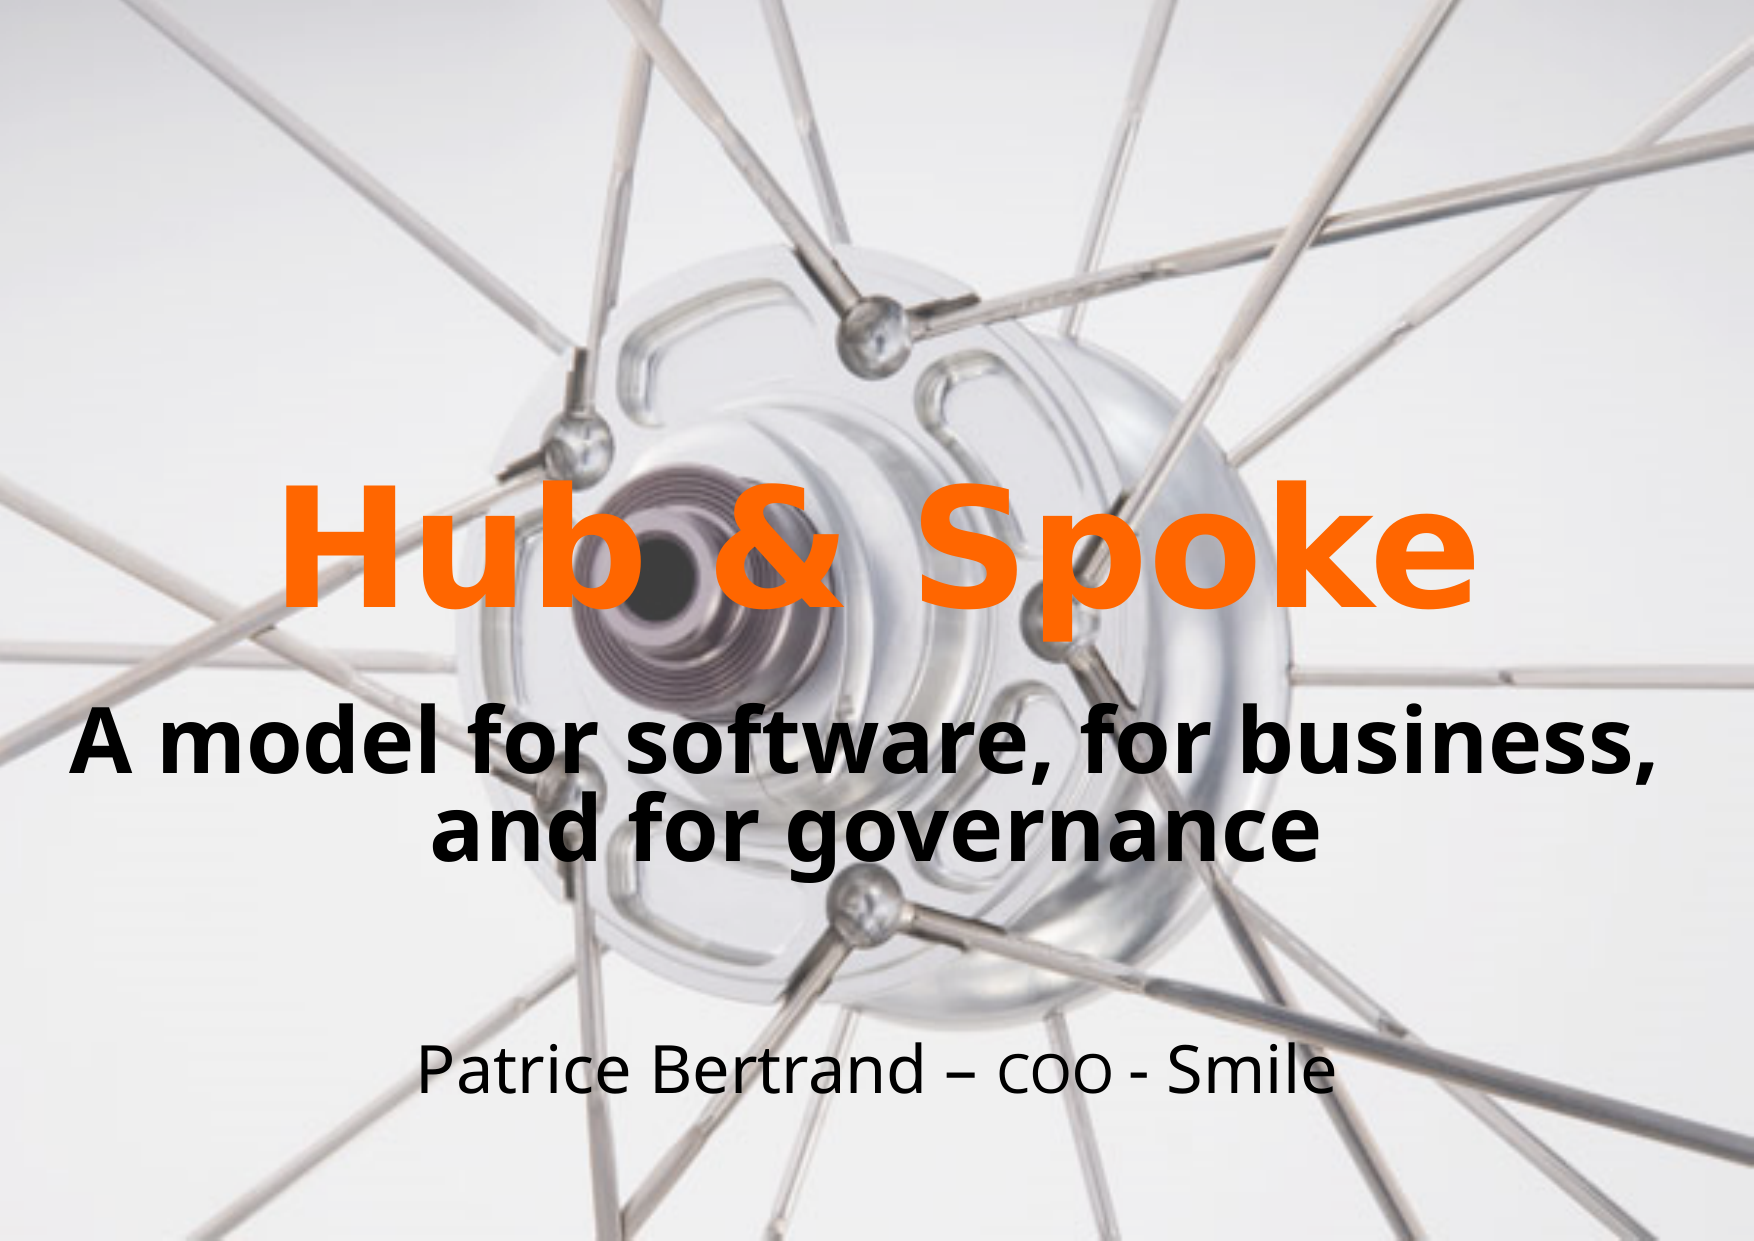

# Hub & Spoke
A model for software, for business,
and for governance
Patrice Bertrand – COO - Smile